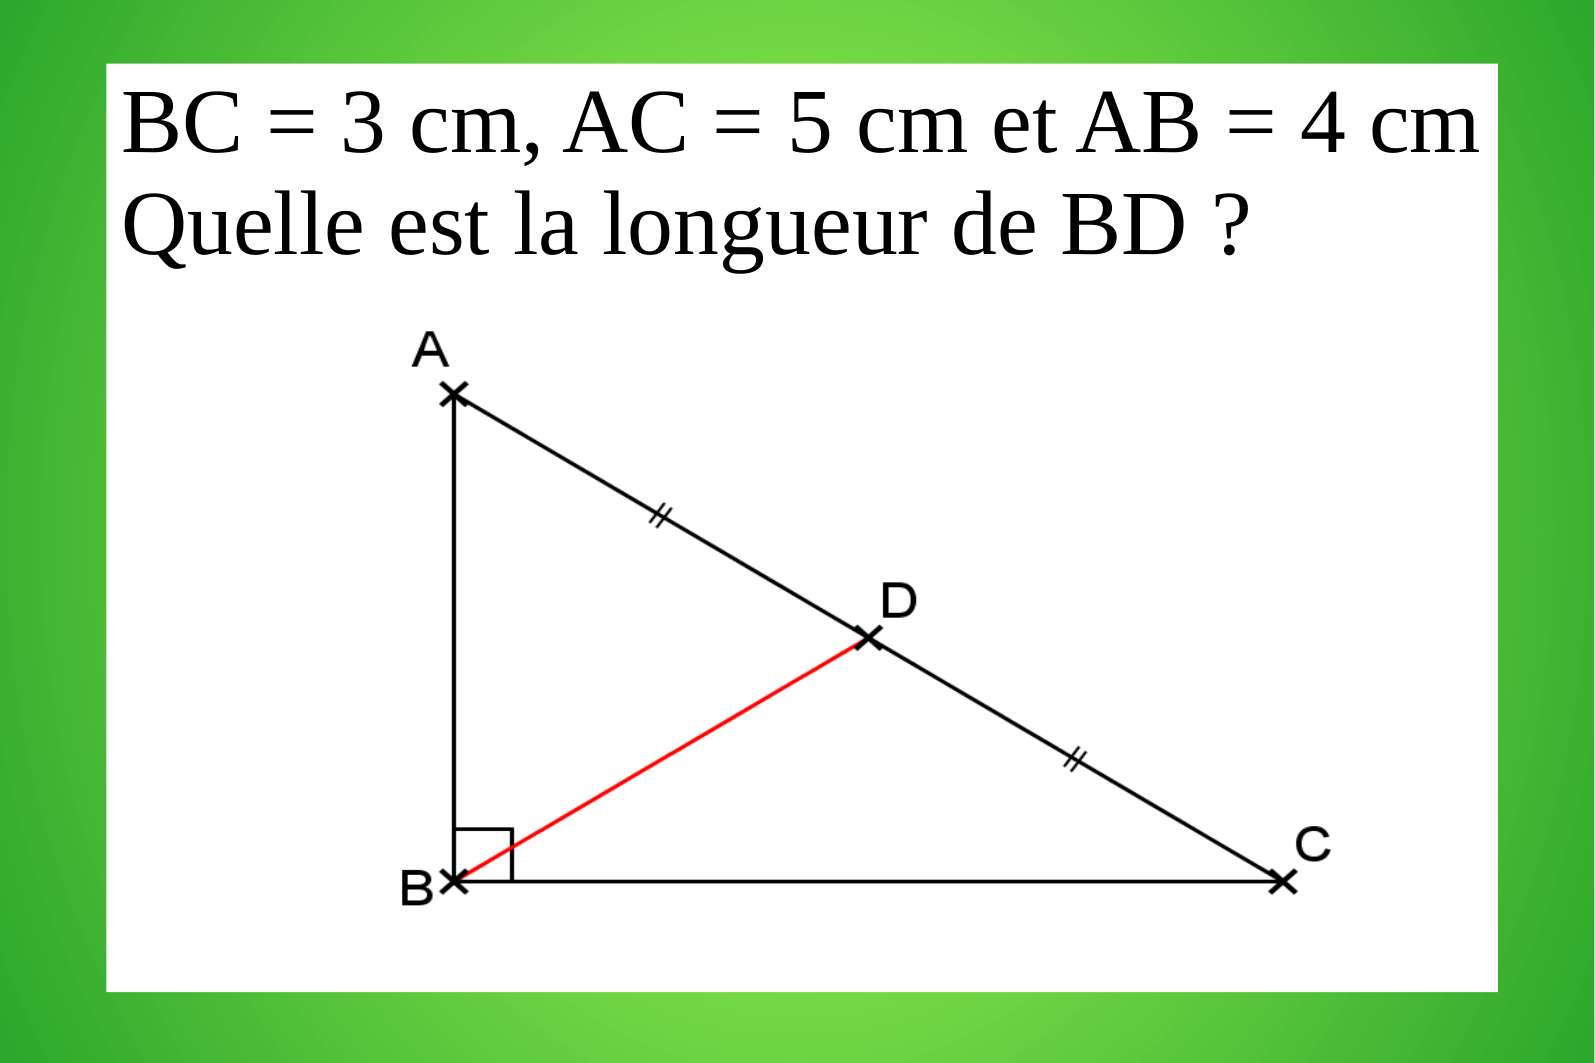

BC = 3 cm, AC = 5 cm et AB = 4 cm
Quelle est la longueur de BD ?